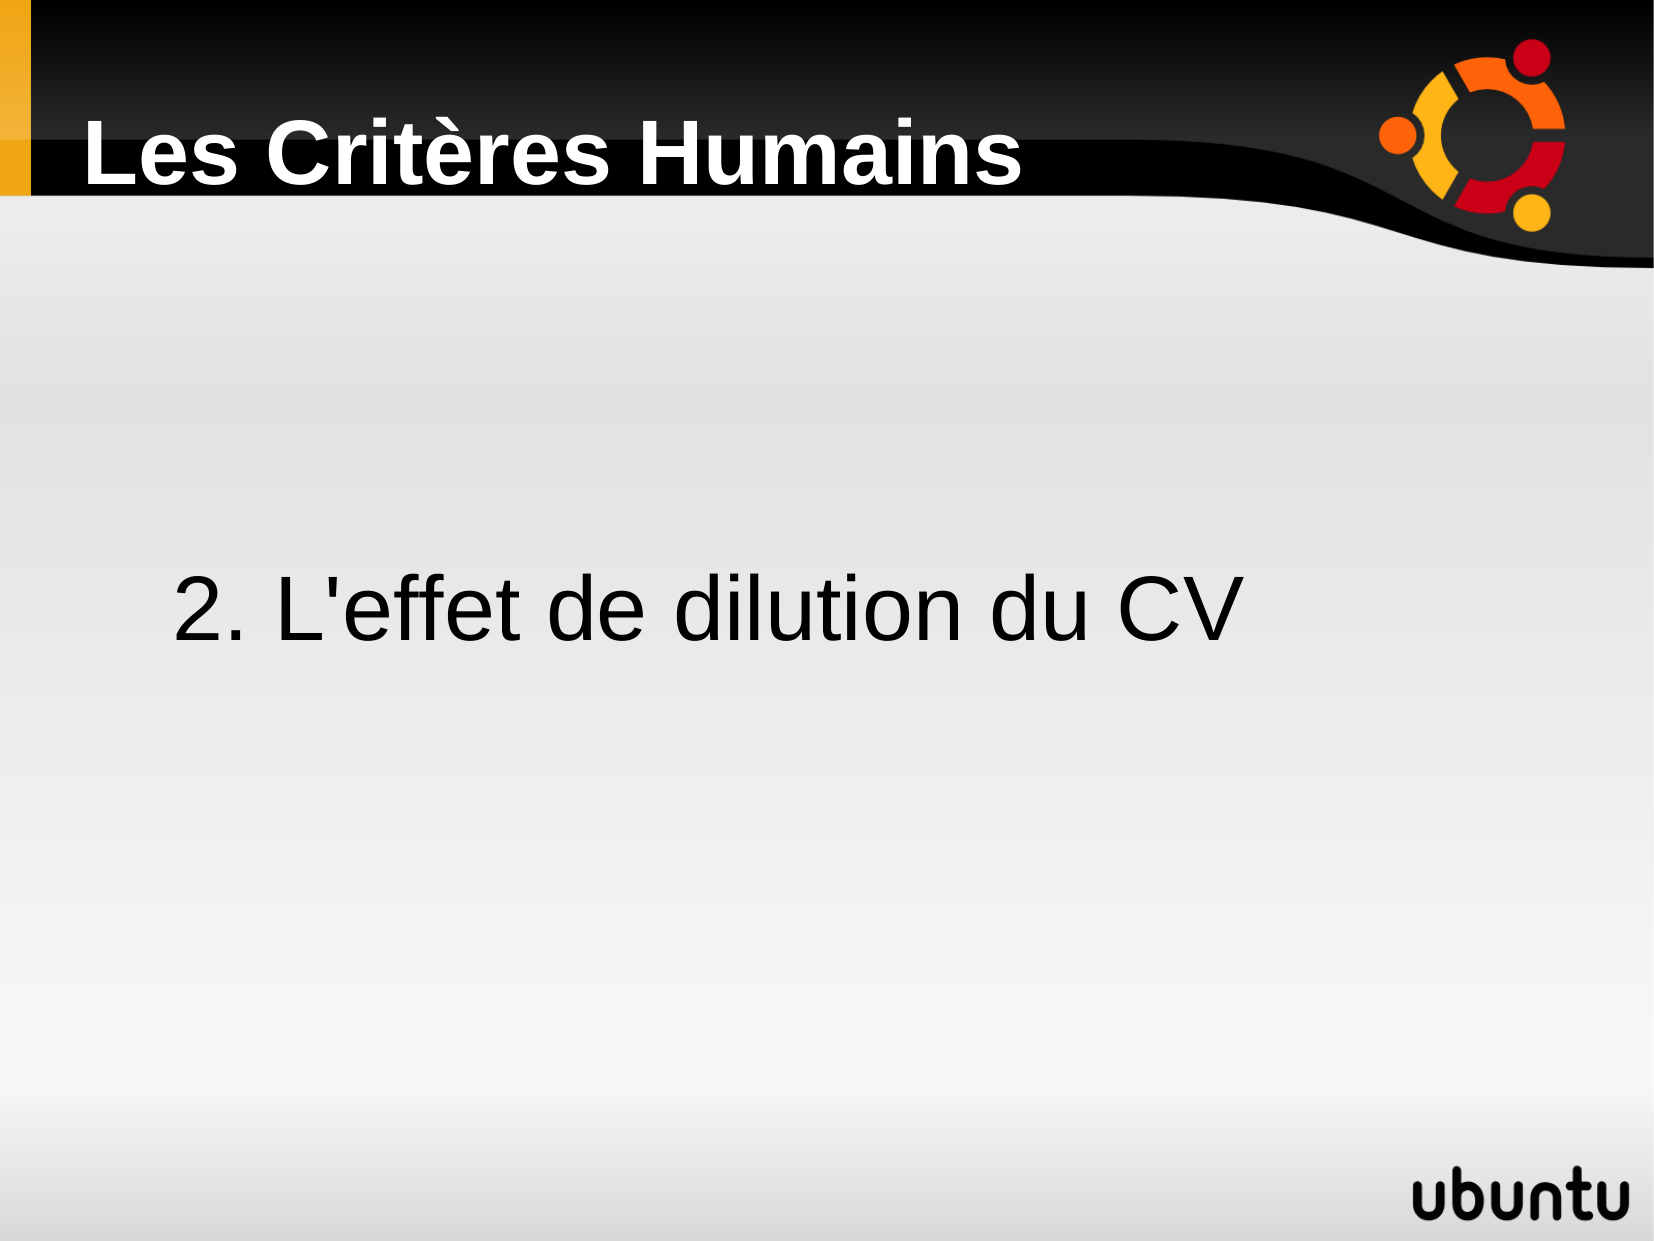

# Les Critères Humains
 2. L'effet de dilution du CV